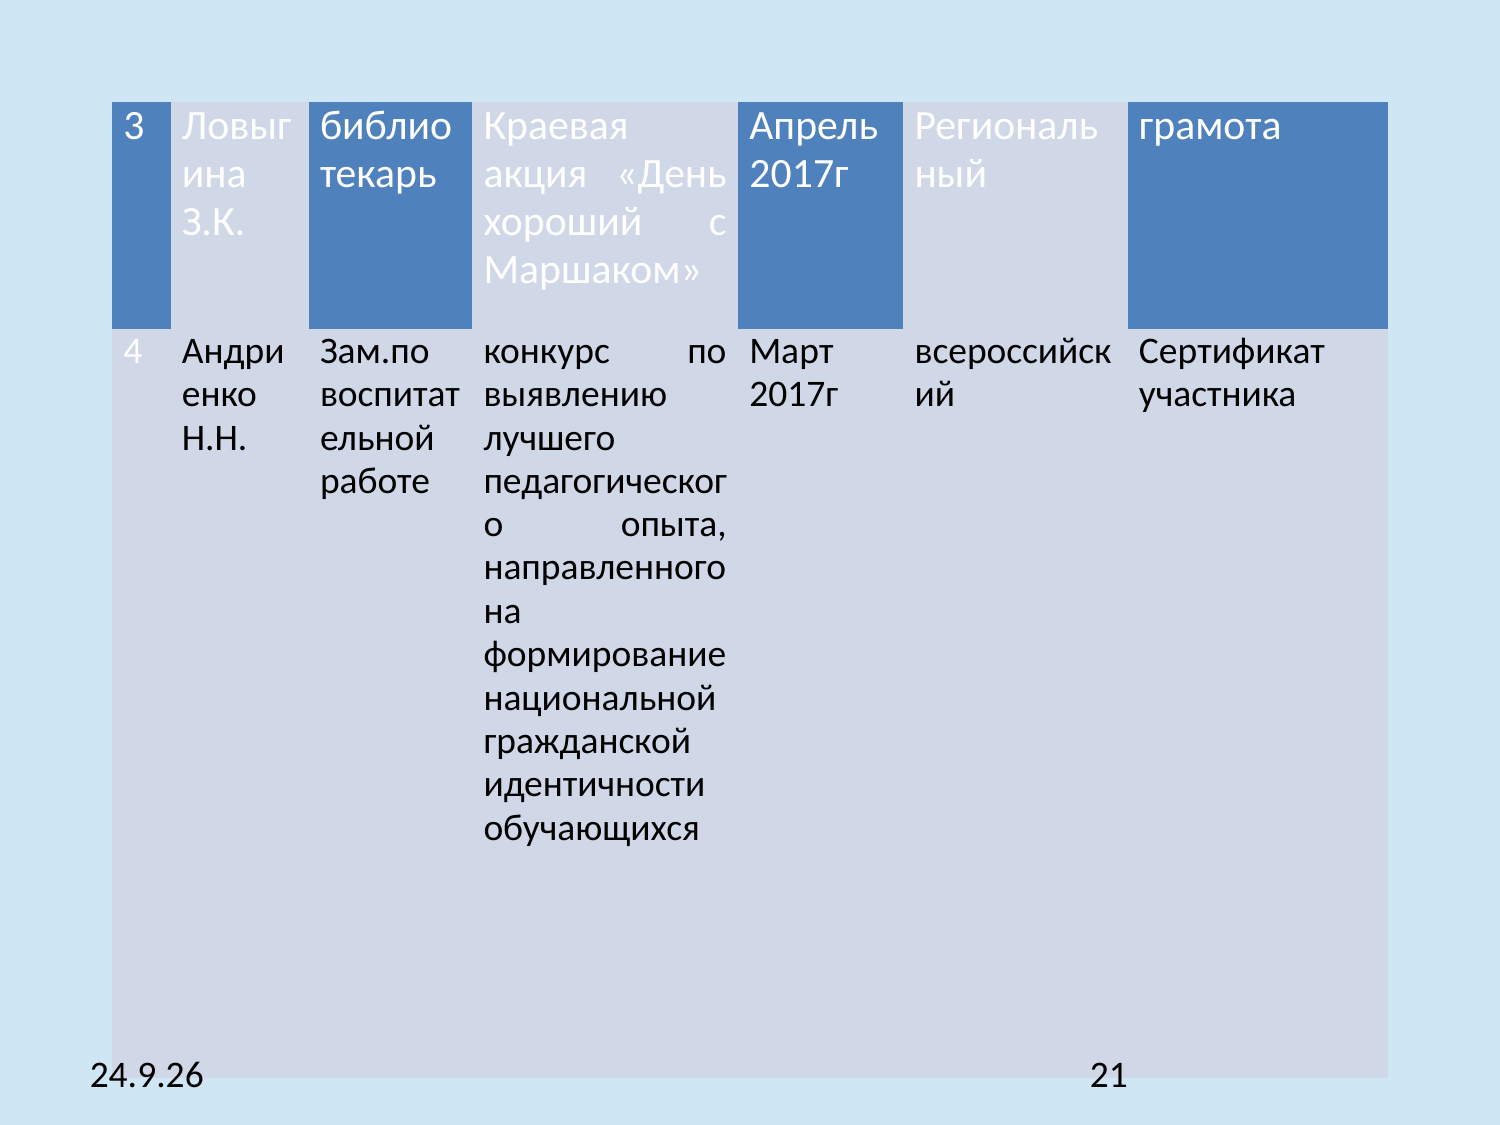

#
| 3 | Ловыгина З.К. | библиотекарь | Краевая акция «День хороший с Маршаком» | Апрель 2017г | Региональный | грамота |
| --- | --- | --- | --- | --- | --- | --- |
| 4 | Андриенко Н.Н. | Зам.по воспитательной работе | конкурс по выявлению лучшего педагогического опыта, направленного на формирование национальной гражданской идентичности обучающихся | Март 2017г | всероссийский | Сертификат участника |